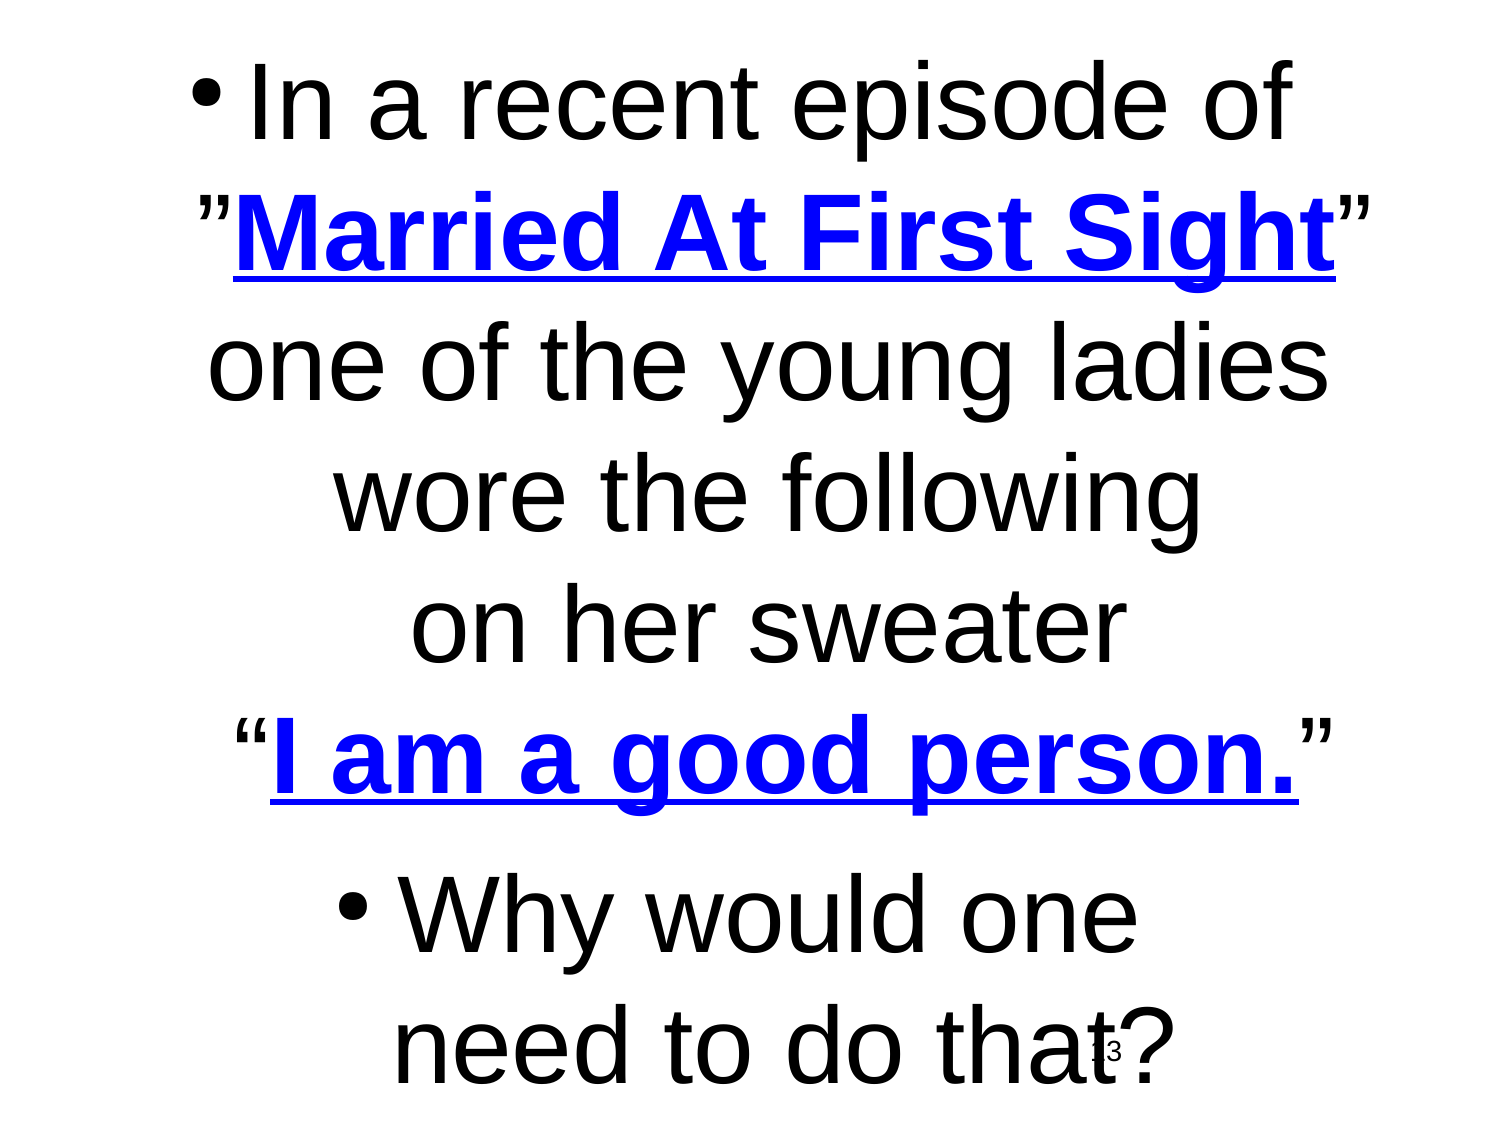

# In a recent episode of ”Married At First Sight” one of the young ladies wore the following on her sweater “I am a good person.”
Why would one
need to do that?
13